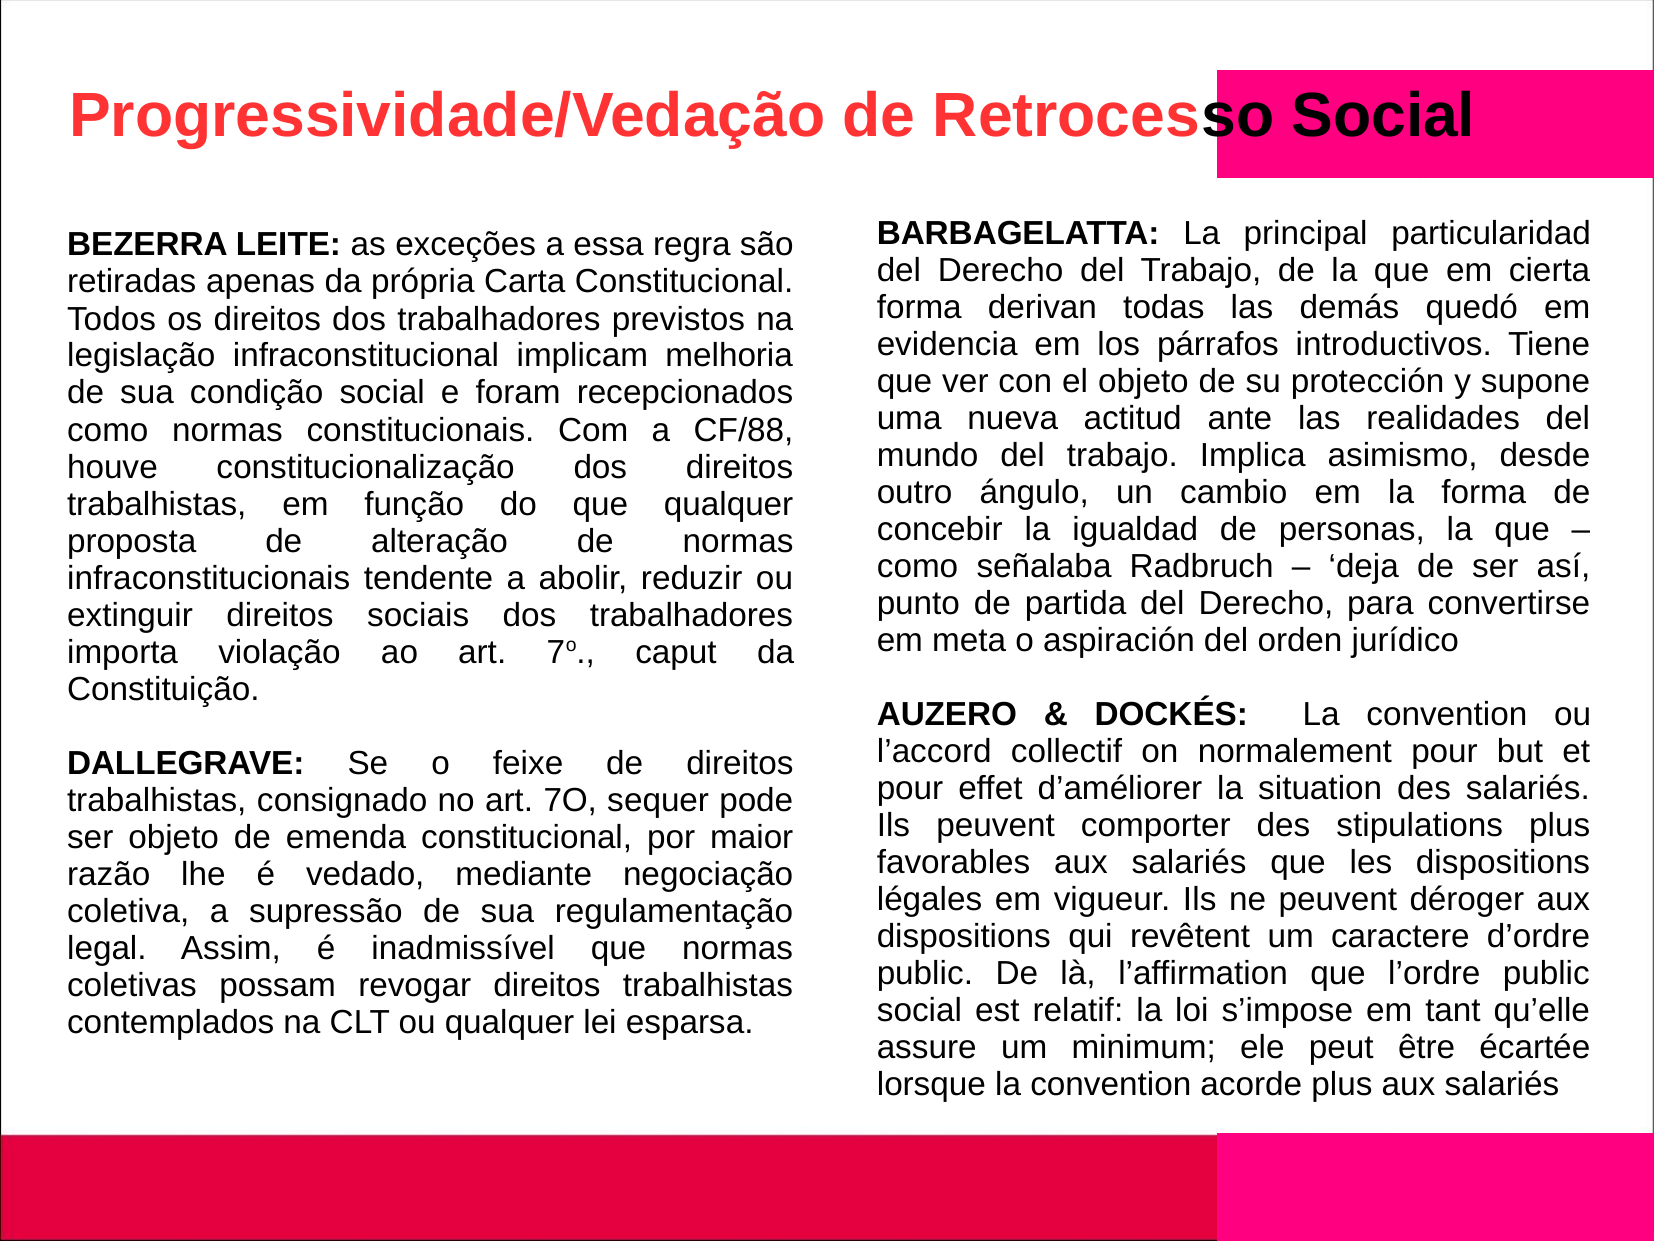

Progressividade/Vedação de Retrocesso Social
BARBAGELATTA: La principal particularidad del Derecho del Trabajo, de la que em cierta forma derivan todas las demás quedó em evidencia em los párrafos introductivos. Tiene que ver con el objeto de su protección y supone uma nueva actitud ante las realidades del mundo del trabajo. Implica asimismo, desde outro ángulo, un cambio em la forma de concebir la igualdad de personas, la que – como señalaba Radbruch – ‘deja de ser así, punto de partida del Derecho, para convertirse em meta o aspiración del orden jurídico
AUZERO & DOCKÉS: La convention ou l’accord collectif on normalement pour but et pour effet d’améliorer la situation des salariés. Ils peuvent comporter des stipulations plus favorables aux salariés que les dispositions légales em vigueur. Ils ne peuvent déroger aux dispositions qui revêtent um caractere d’ordre public. De là, l’affirmation que l’ordre public social est relatif: la loi s’impose em tant qu’elle assure um minimum; ele peut être écartée lorsque la convention acorde plus aux salariés
BEZERRA LEITE: as exceções a essa regra são retiradas apenas da própria Carta Constitucional. Todos os direitos dos trabalhadores previstos na legislação infraconstitucional implicam melhoria de sua condição social e foram recepcionados como normas constitucionais. Com a CF/88, houve constitucionalização dos direitos trabalhistas, em função do que qualquer proposta de alteração de normas infraconstitucionais tendente a abolir, reduzir ou extinguir direitos sociais dos trabalhadores importa violação ao art. 7o., caput da Constituição.
DALLEGRAVE: Se o feixe de direitos trabalhistas, consignado no art. 7O, sequer pode ser objeto de emenda constitucional, por maior razão lhe é vedado, mediante negociação coletiva, a supressão de sua regulamentação legal. Assim, é inadmissível que normas coletivas possam revogar direitos trabalhistas contemplados na CLT ou qualquer lei esparsa.